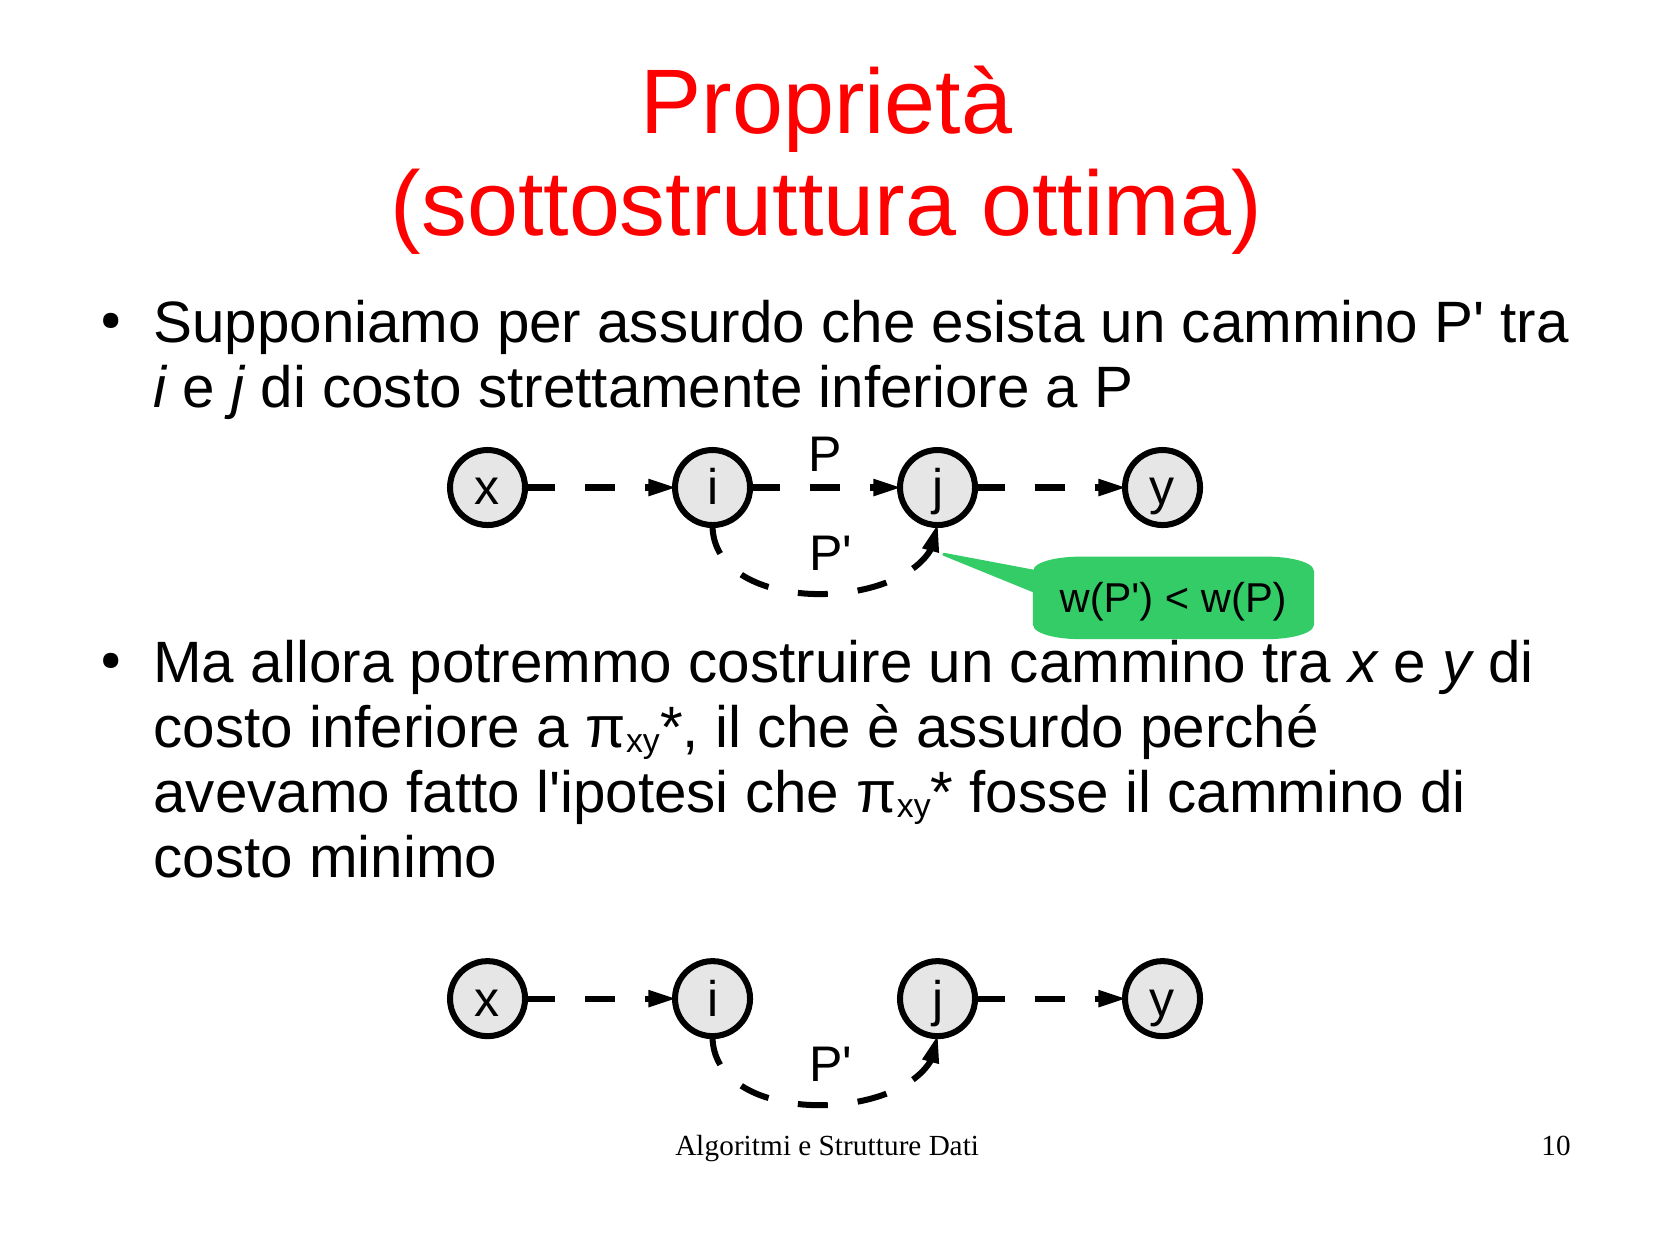

# Proprietà (sottostruttura ottima)
Supponiamo per assurdo che esista un cammino P' tra i e j di costo strettamente inferiore a P
Ma allora potremmo costruire un cammino tra x e y di costo inferiore a πxy*, il che è assurdo perché avevamo fatto l'ipotesi che πxy* fosse il cammino di costo minimo
P
x
i
j
y
P'
w(P') < w(P)
x
i
j
y
P'
Algoritmi e Strutture Dati
10